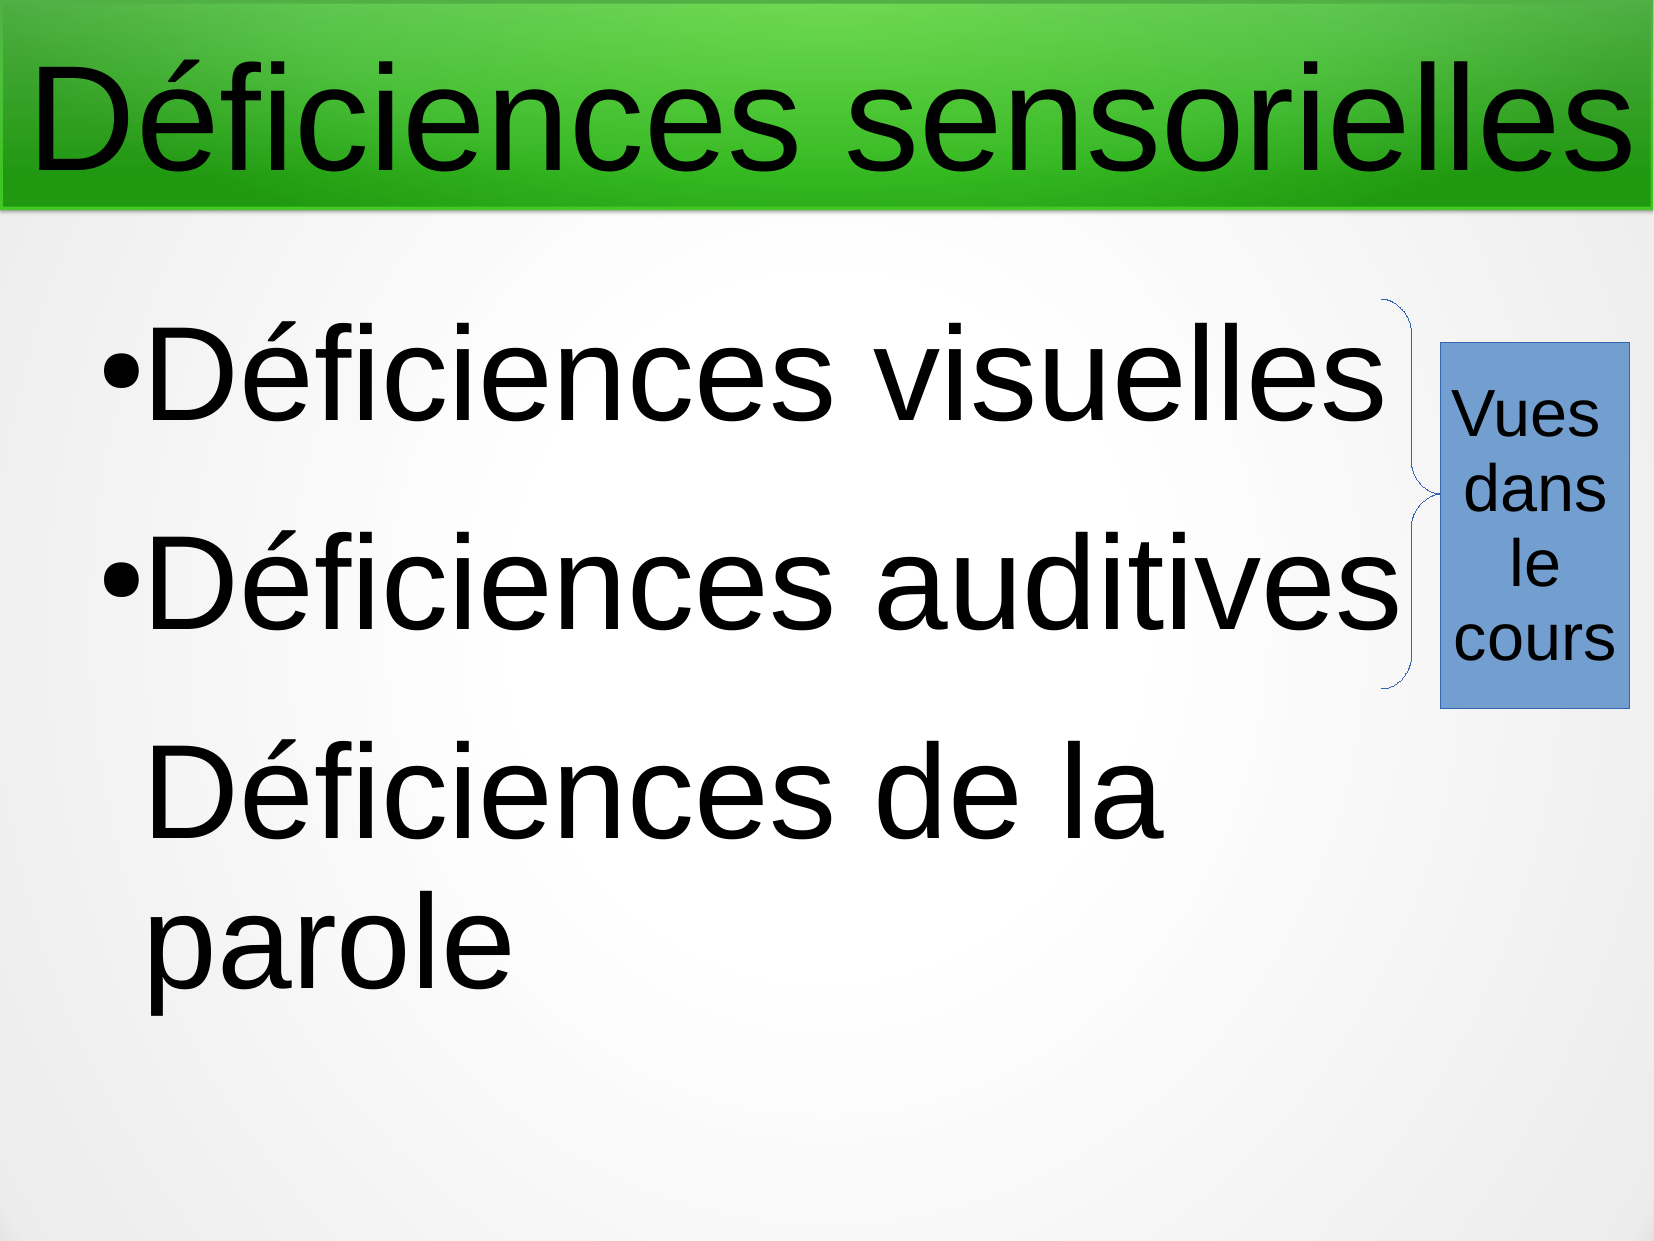

# Déficiences sensorielles
Déficiences visuelles
Déficiences auditives
Déficiences de la parole
Vues
dans
 le
cours